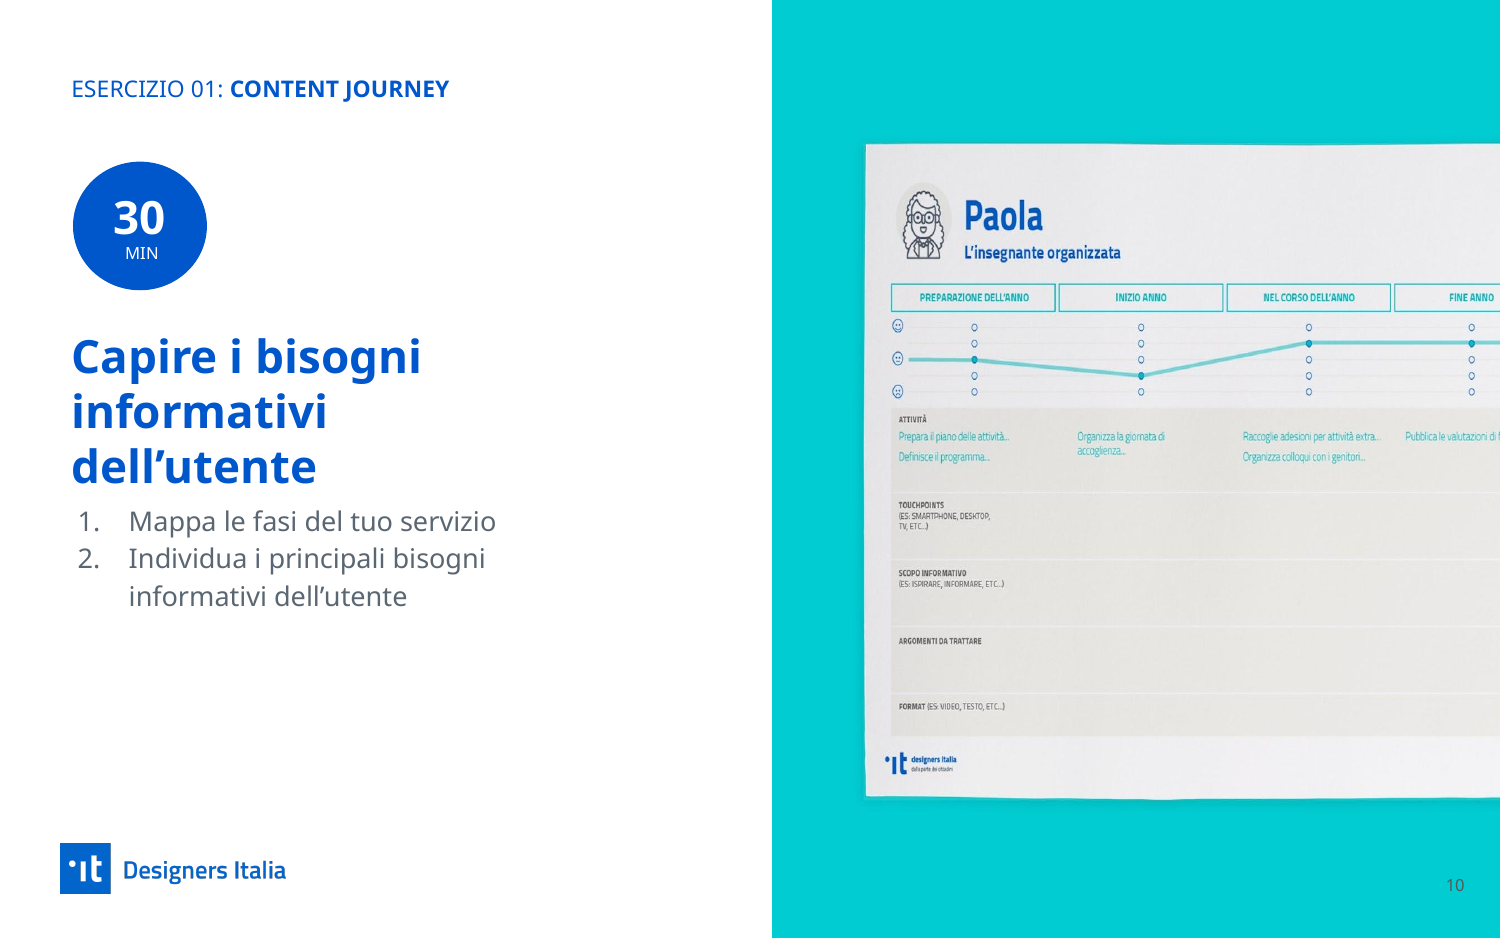

ESERCIZIO 01: CONTENT JOURNEY
30
MIN
Capire i bisogni informativi dell’utente
Mappa le fasi del tuo servizio
Individua i principali bisogni informativi dell’utente